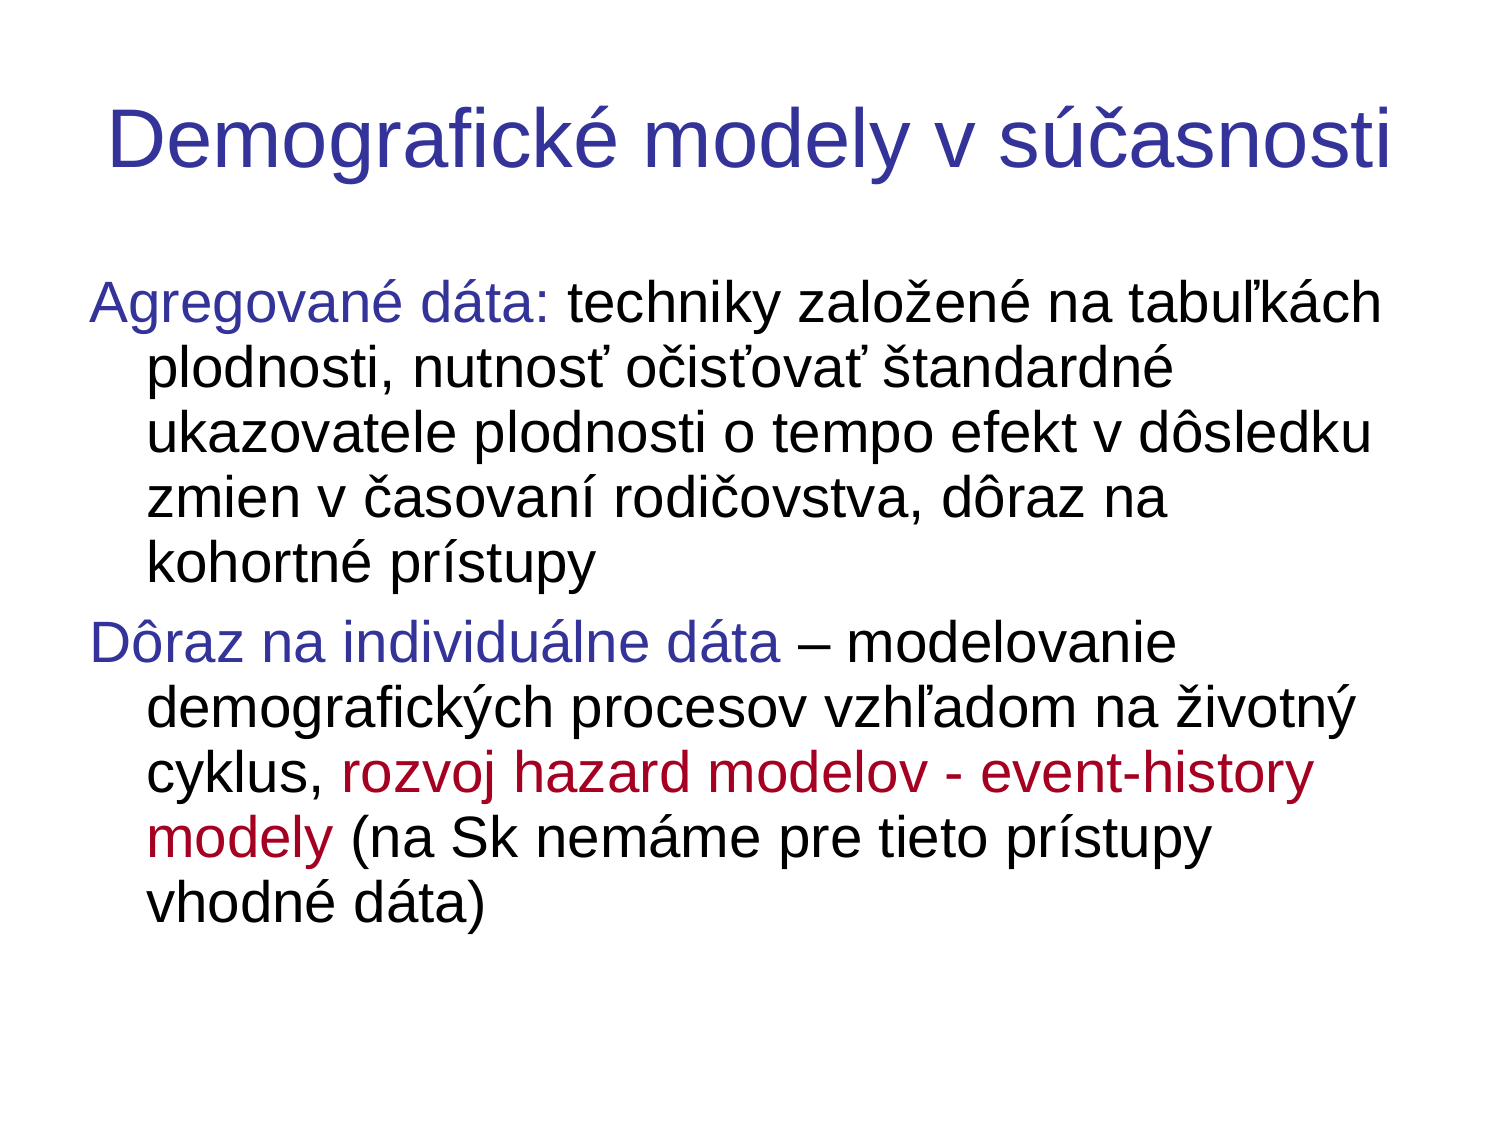

# Demografické modely v súčasnosti
Agregované dáta: techniky založené na tabuľkách plodnosti, nutnosť očisťovať štandardné ukazovatele plodnosti o tempo efekt v dôsledku zmien v časovaní rodičovstva, dôraz na kohortné prístupy
Dôraz na individuálne dáta – modelovanie demografických procesov vzhľadom na životný cyklus, rozvoj hazard modelov - event-history modely (na Sk nemáme pre tieto prístupy vhodné dáta)